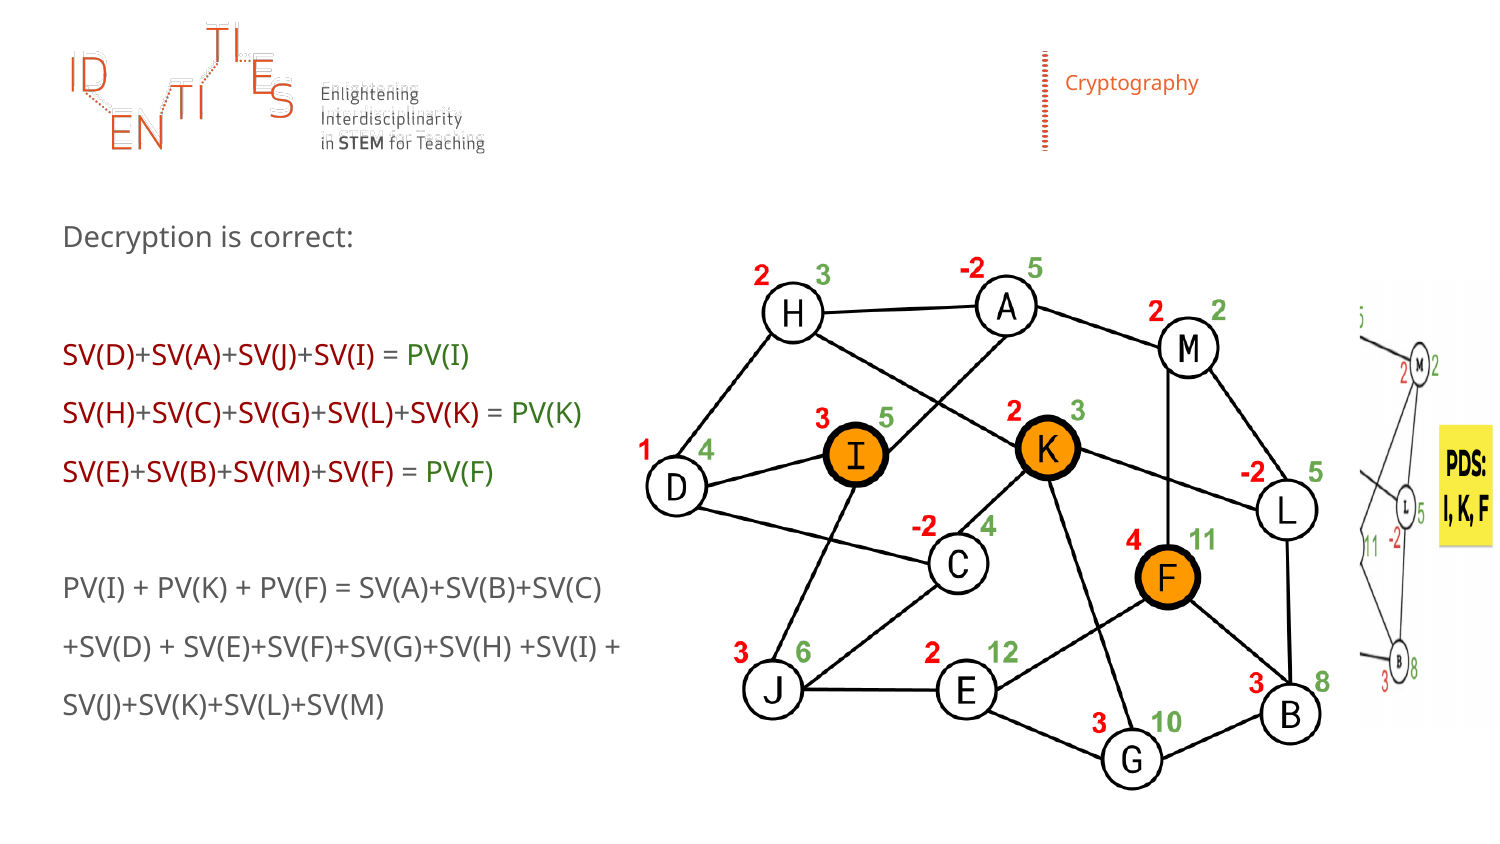

Cryptography
Decryption is correct:
SV(D)+SV(A)+SV(J)+SV(I) = PV(I)
SV(H)+SV(C)+SV(G)+SV(L)+SV(K) = PV(K)
SV(E)+SV(B)+SV(M)+SV(F) = PV(F)
PV(I) + PV(K) + PV(F) = SV(A)+SV(B)+SV(C)+SV(D) + SV(E)+SV(F)+SV(G)+SV(H) +SV(I) +
SV(J)+SV(K)+SV(L)+SV(M)